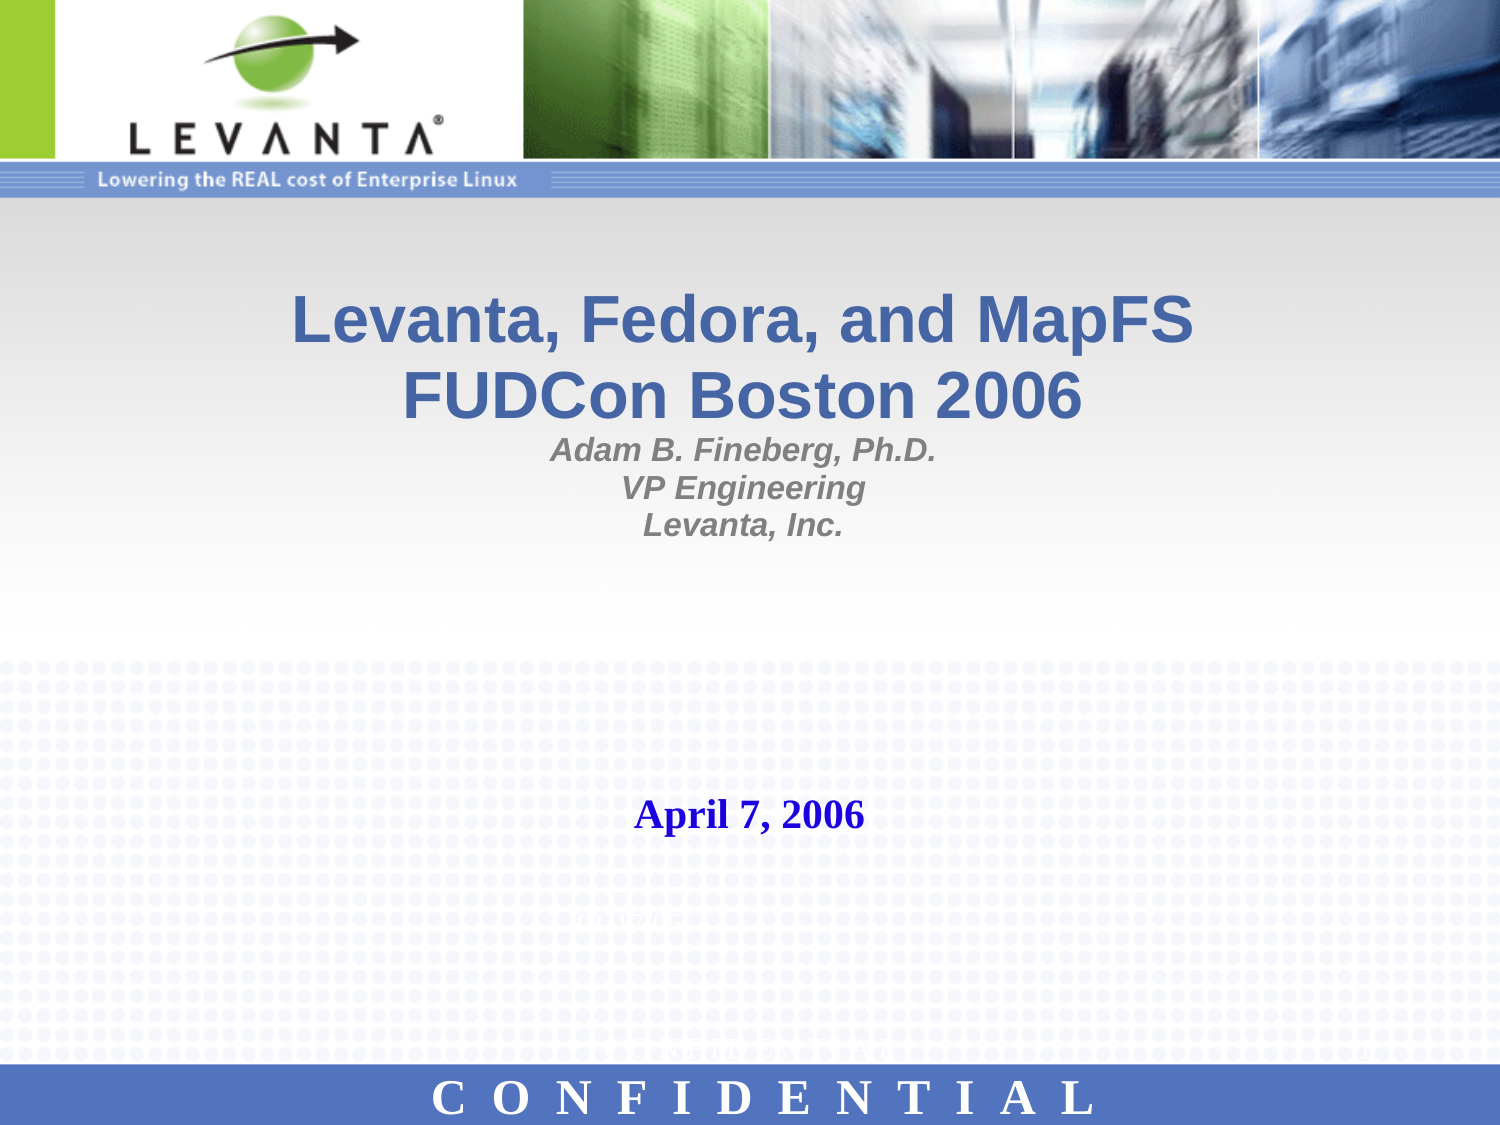

# Levanta, Fedora, and MapFS
FUDCon Boston 2006
Adam B. Fineberg, Ph.D.
VP Engineering
Levanta, Inc.
April 7, 2006
C O N F I D E N T I A L